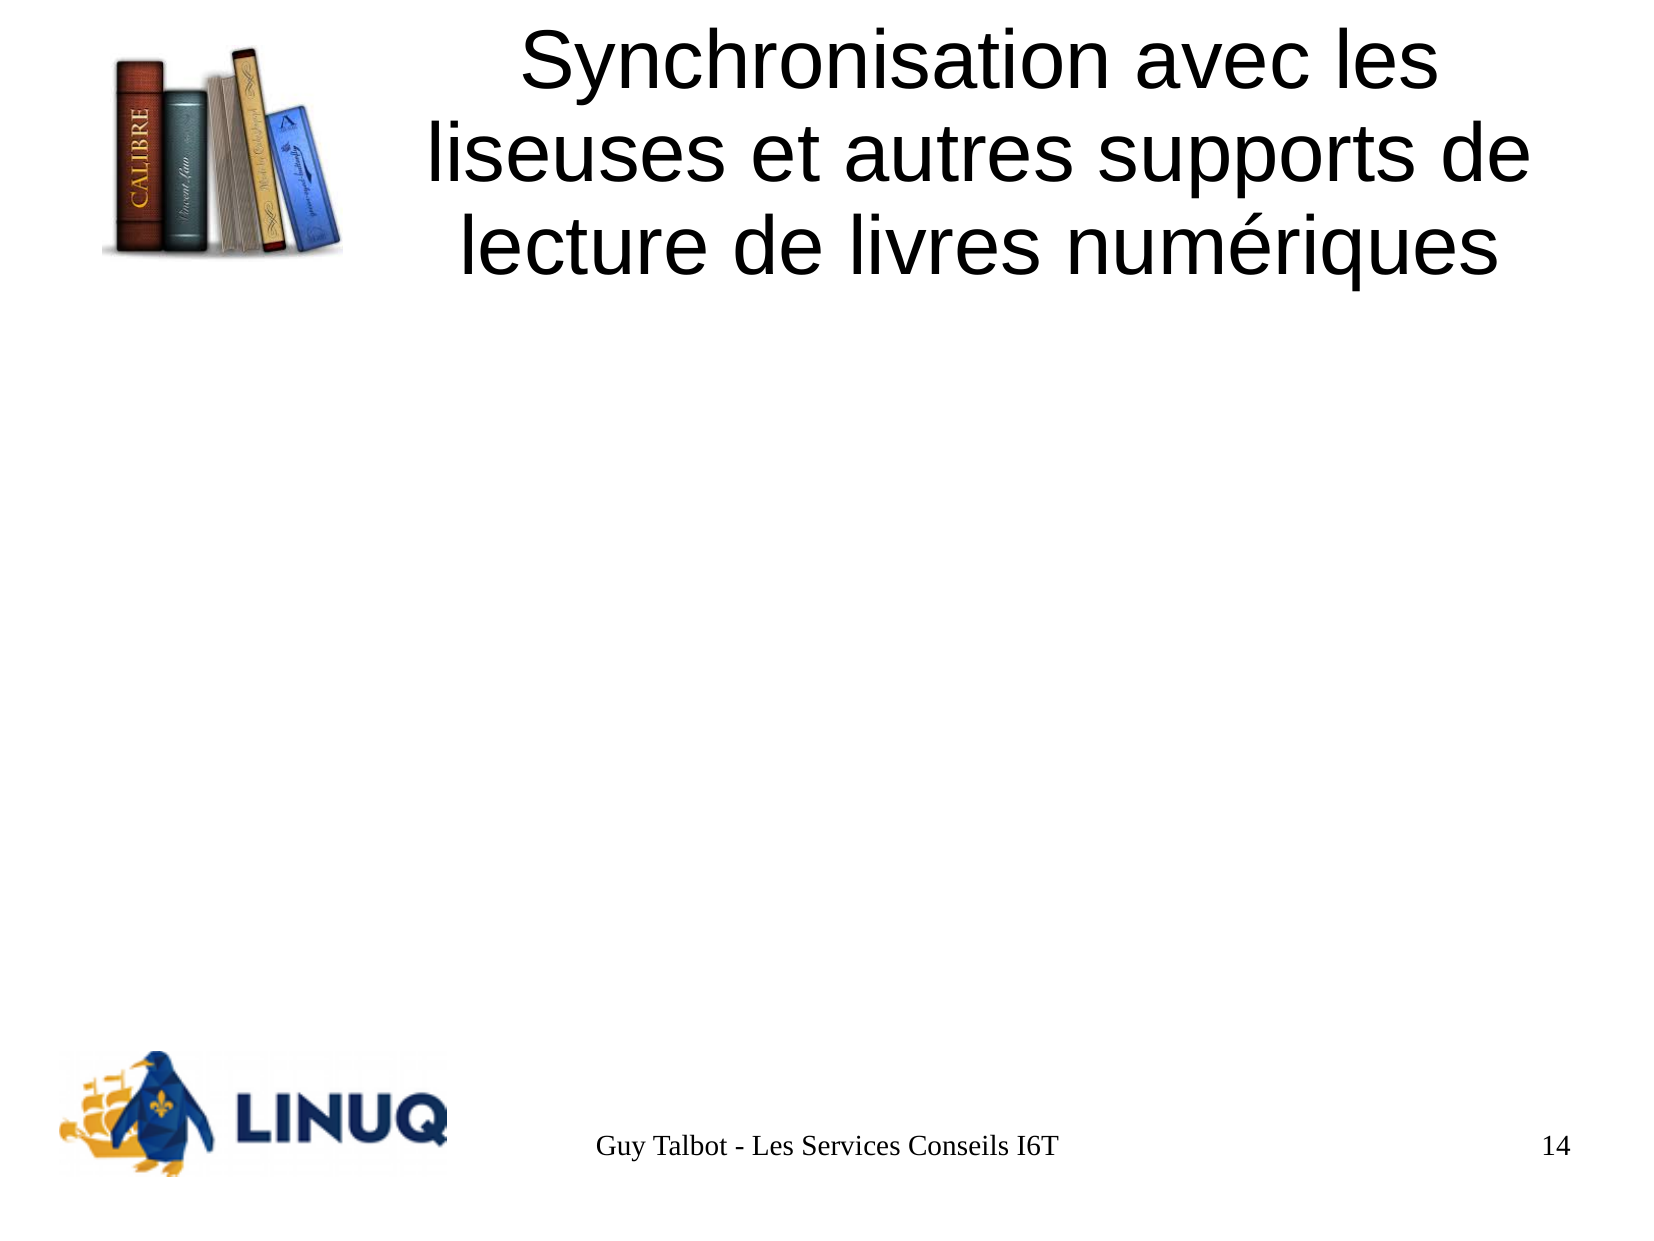

# Synchronisation avec les liseuses et autres supports de lecture de livres numériques
Guy Talbot - Les Services Conseils I6T
14